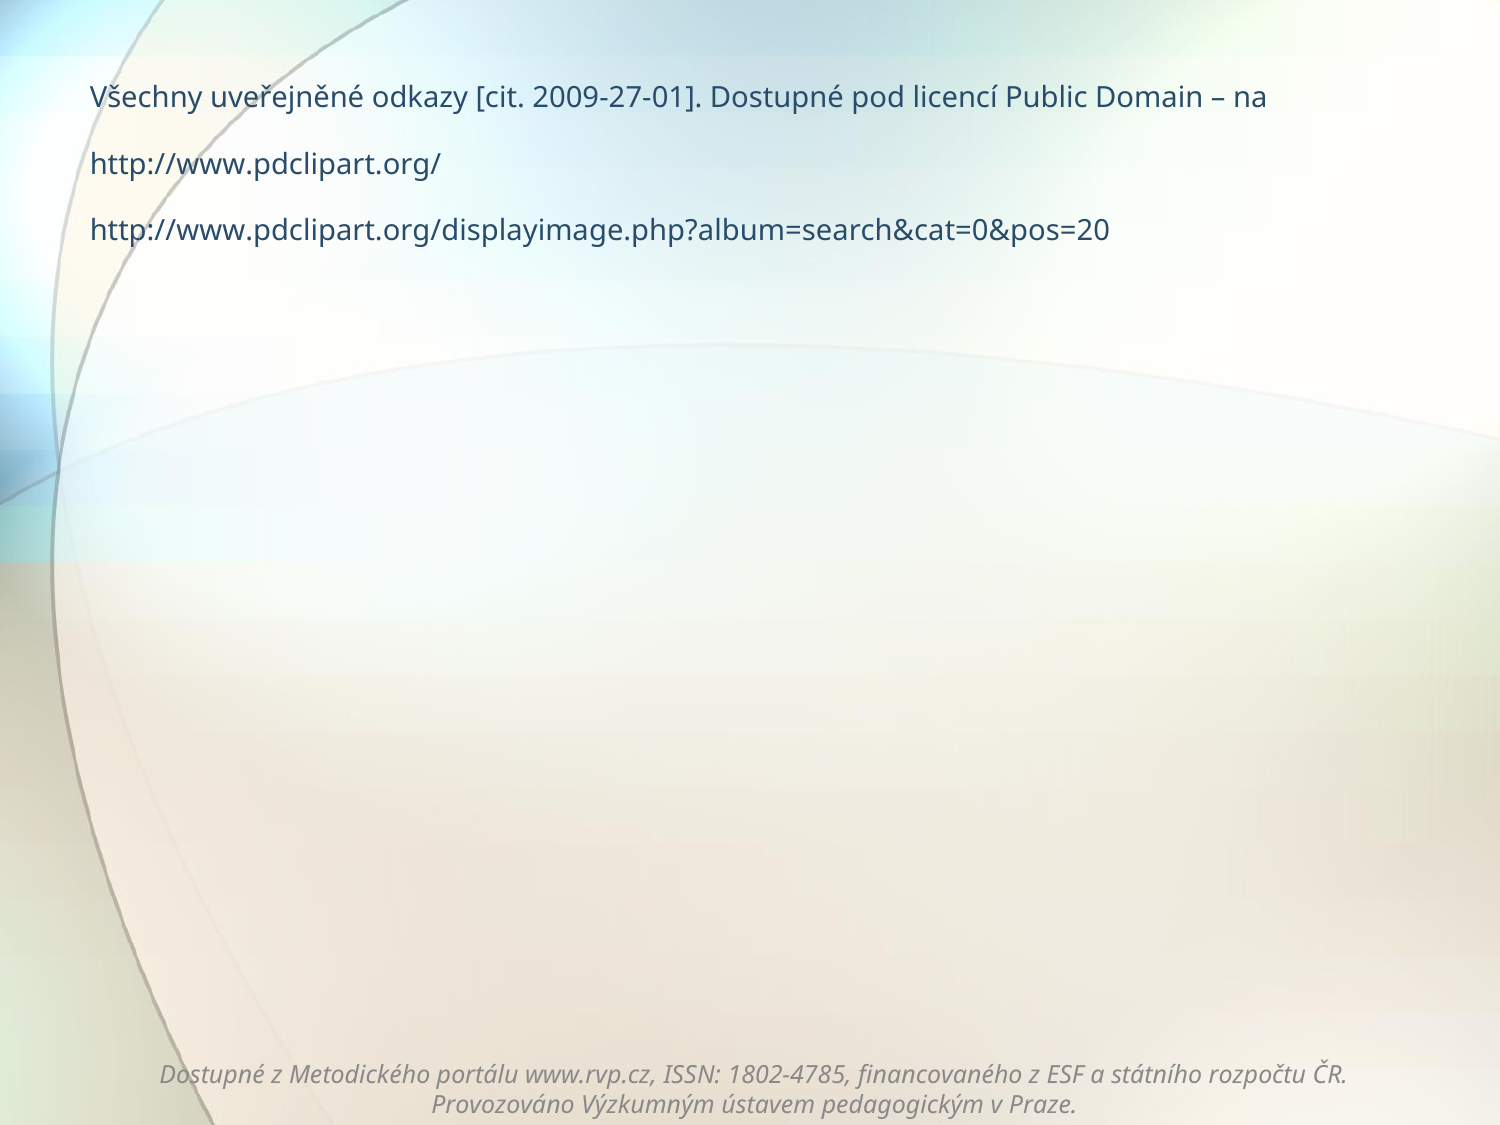

# Všechny uveřejněné odkazy [cit. 2009-27-01]. Dostupné pod licencí Public Domain – na
http://www.pdclipart.org/
http://www.pdclipart.org/displayimage.php?album=search&cat=0&pos=20